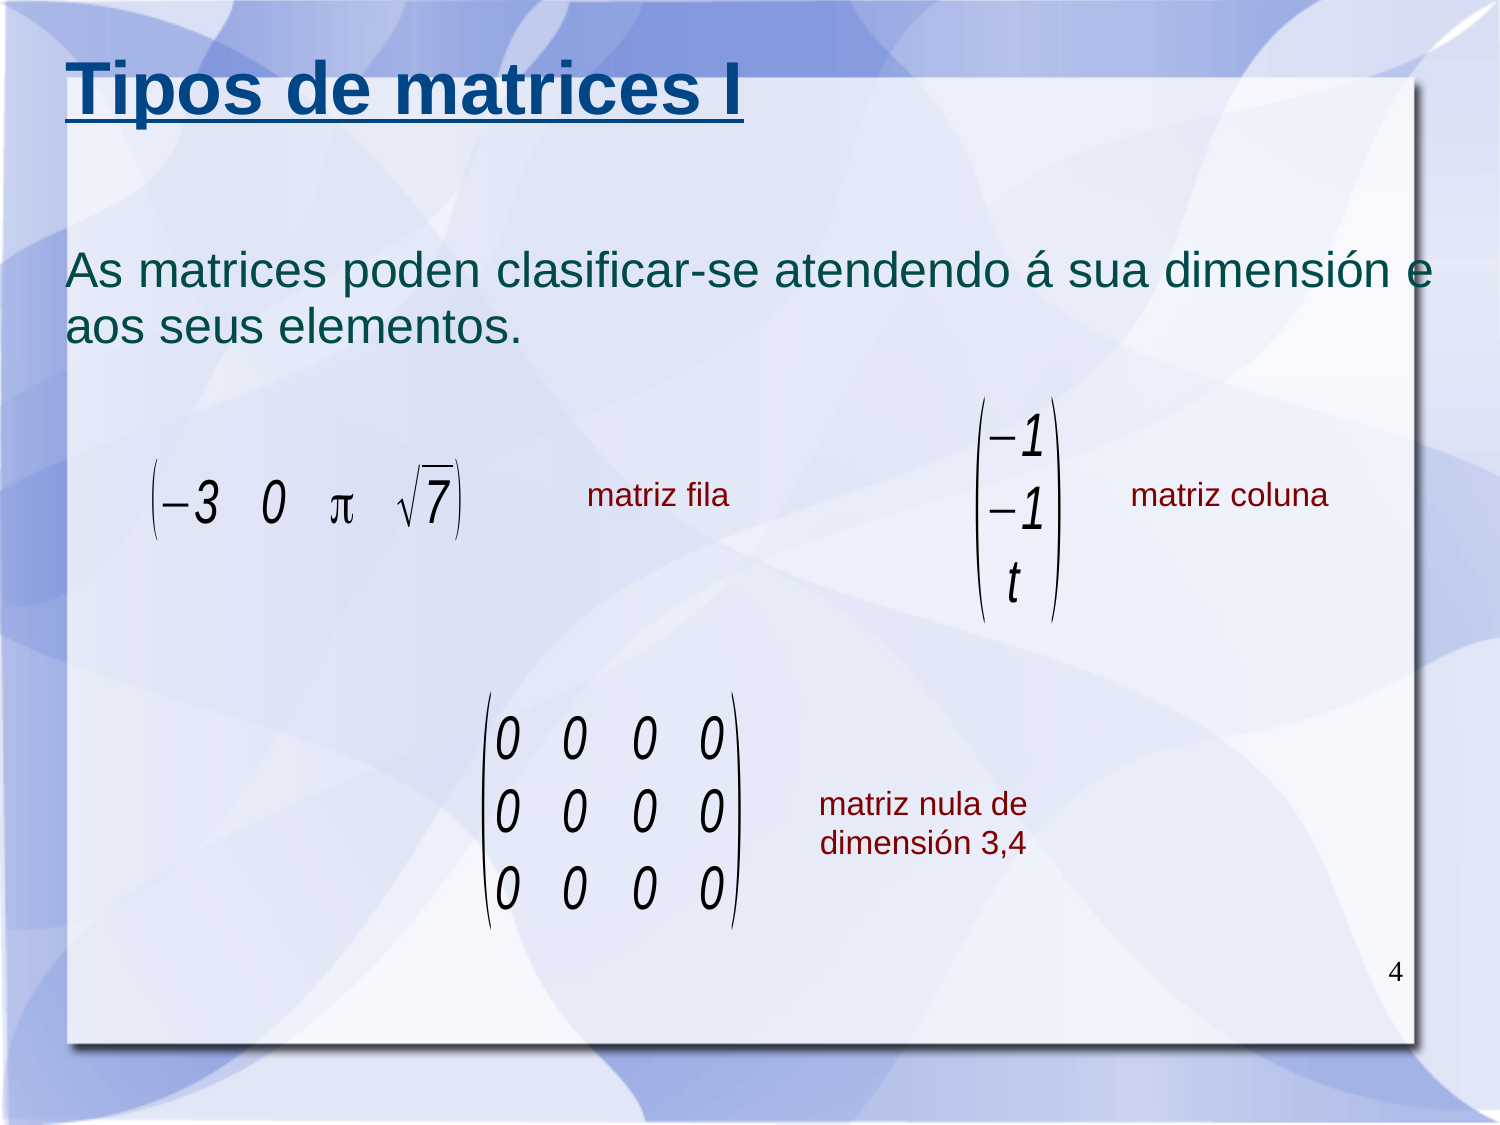

# Tipos de matrices I
As matrices poden clasificar-se atendendo á sua dimensión e aos seus elementos.
matriz fila
matriz coluna
matriz nula de dimensión 3,4
4